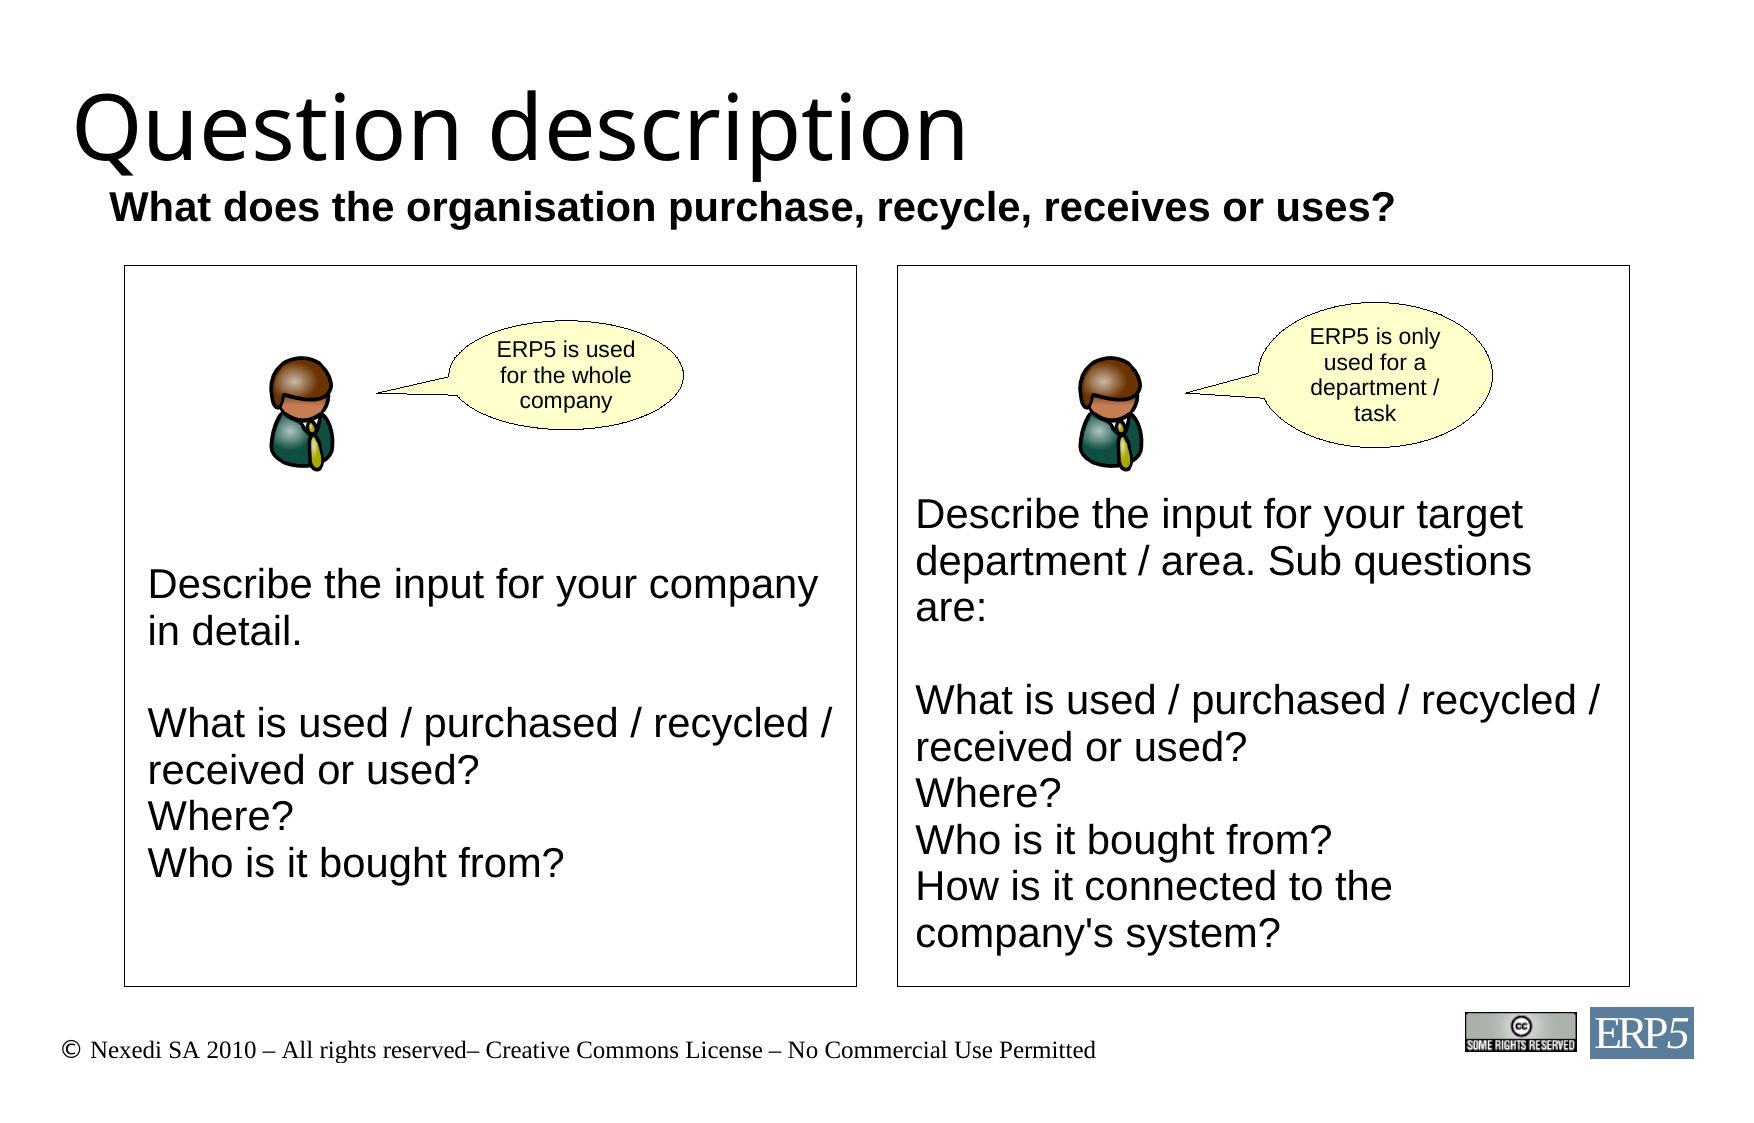

# Question description
What does the organisation purchase, recycle, receives or uses?
ERP5 is only used for a department / task
ERP5 is used for the whole company
Describe the input for your company in detail.
What is used / purchased / recycled / received or used?
Where?
Who is it bought from?
Describe the input for your target department / area. Sub questions are:
What is used / purchased / recycled / received or used?
Where?
Who is it bought from?
How is it connected to the company's system?